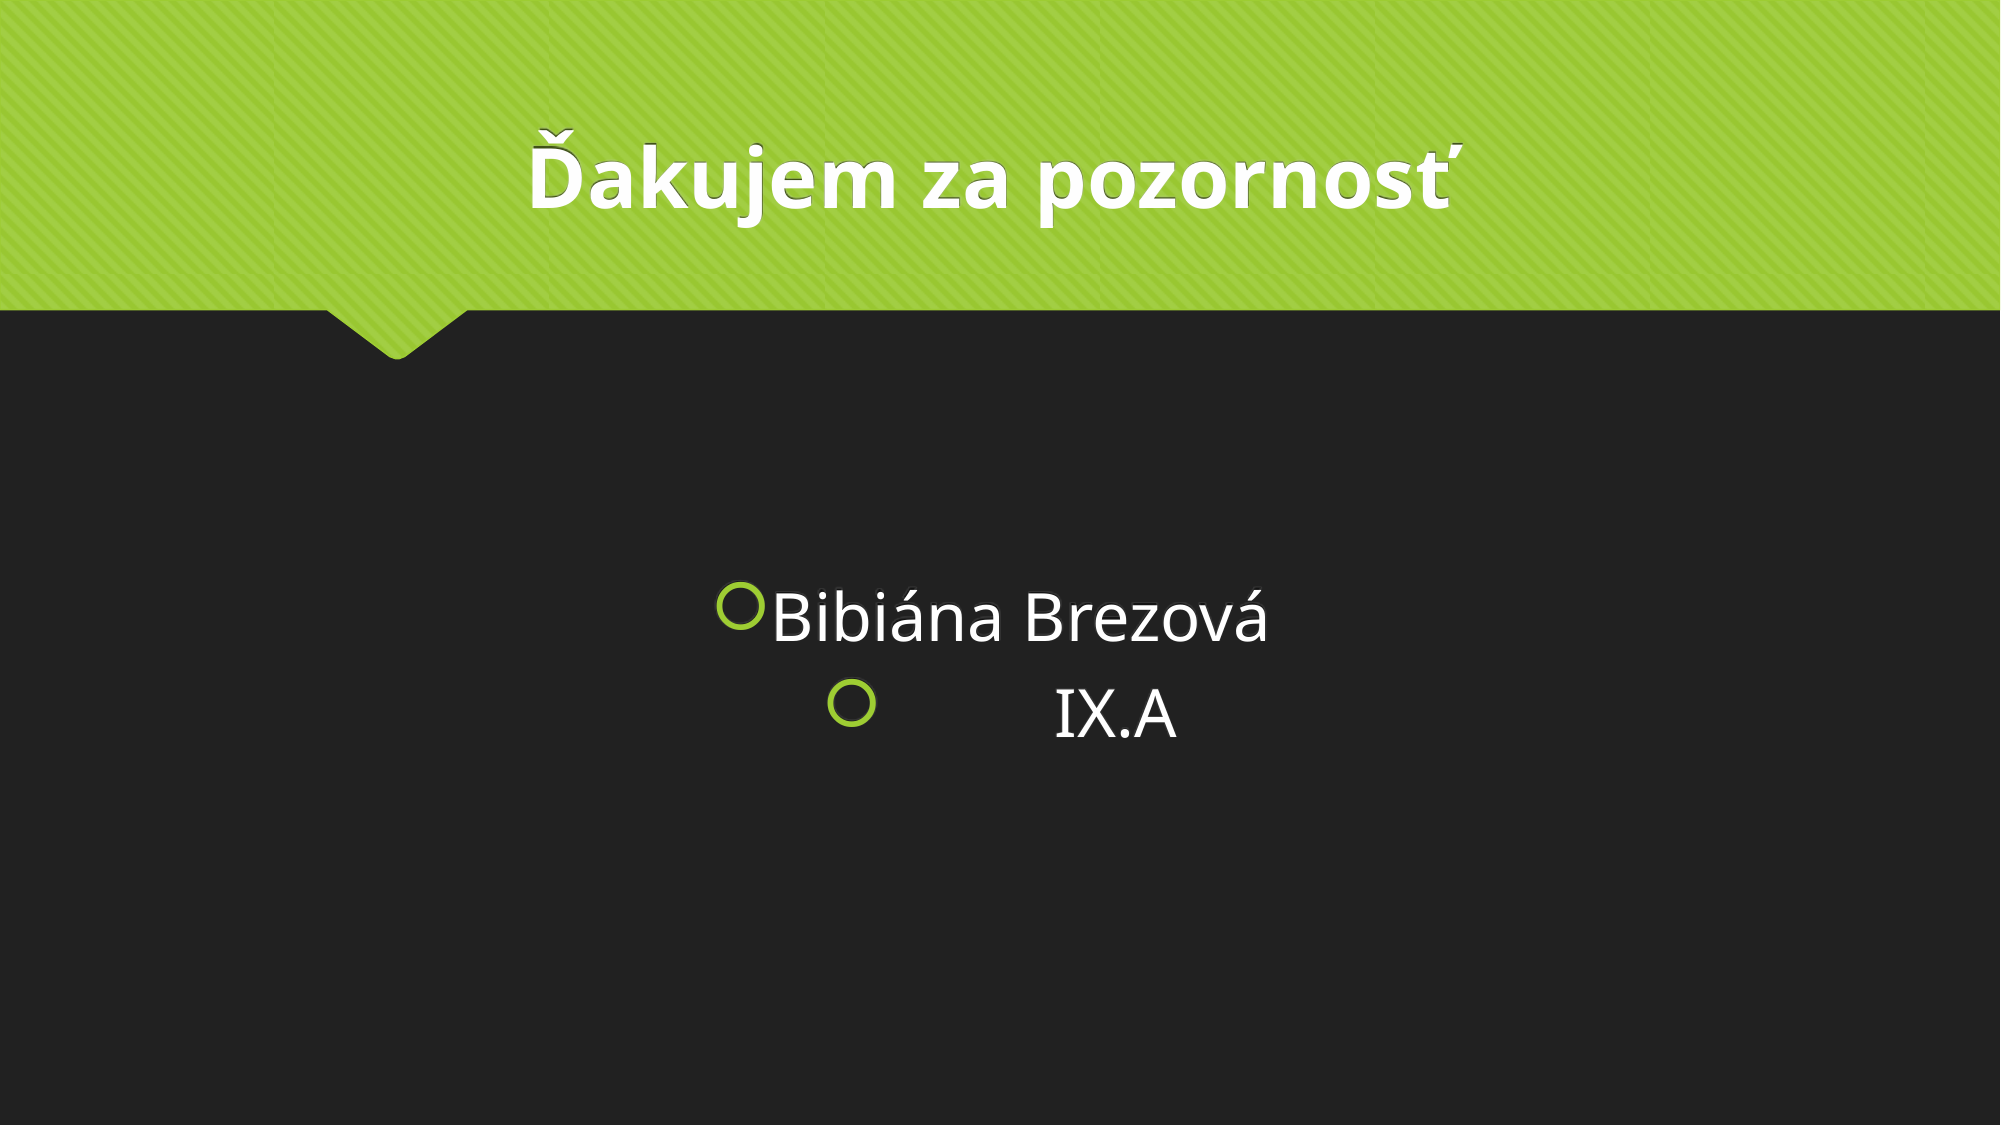

# Ďakujem za pozornosť
Bibiána Brezová
 IX.A